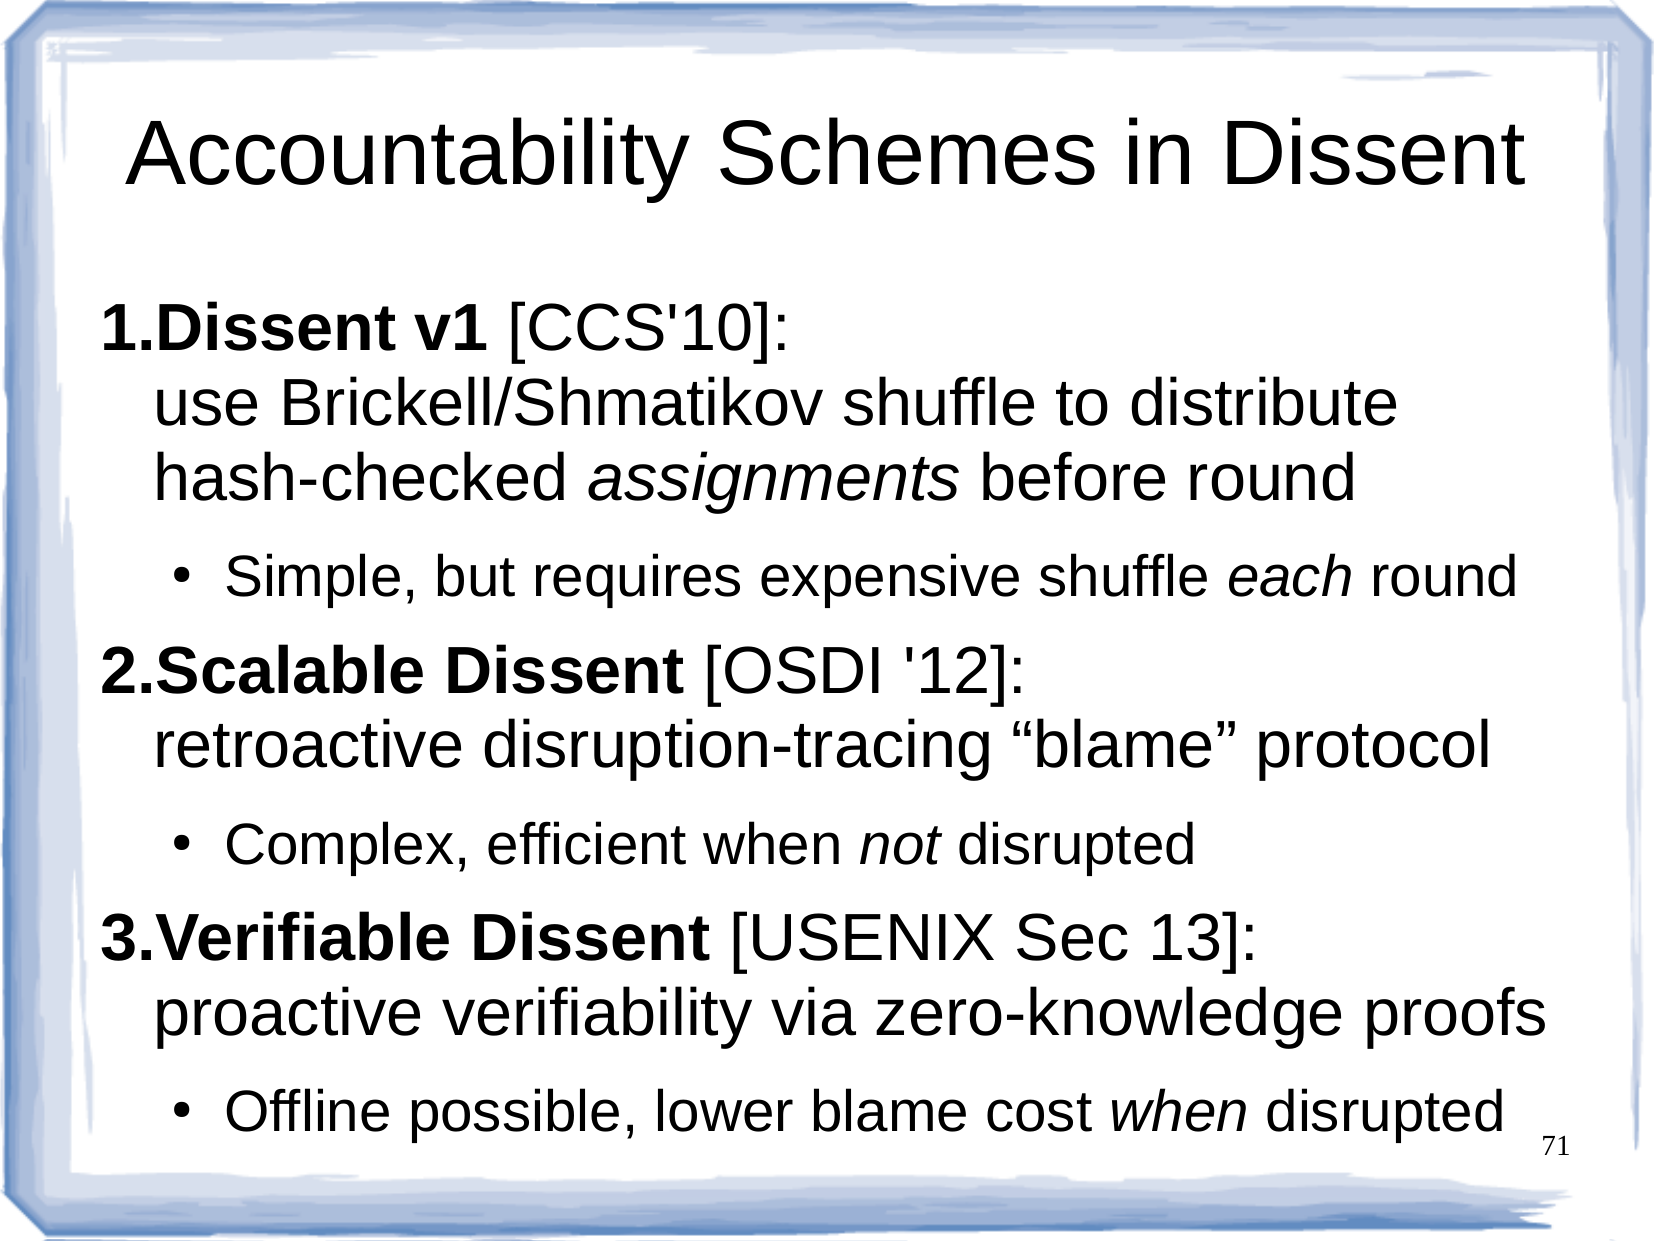

# Accountability Schemes in Dissent
Dissent v1 [CCS'10]:
use Brickell/Shmatikov shuffle to distribute
hash-checked assignments before round
Simple, but requires expensive shuffle each round
Scalable Dissent [OSDI '12]:
retroactive disruption-tracing “blame” protocol
Complex, efficient when not disrupted
Verifiable Dissent [USENIX Sec 13]:
proactive verifiability via zero-knowledge proofs
Offline possible, lower blame cost when disrupted
71